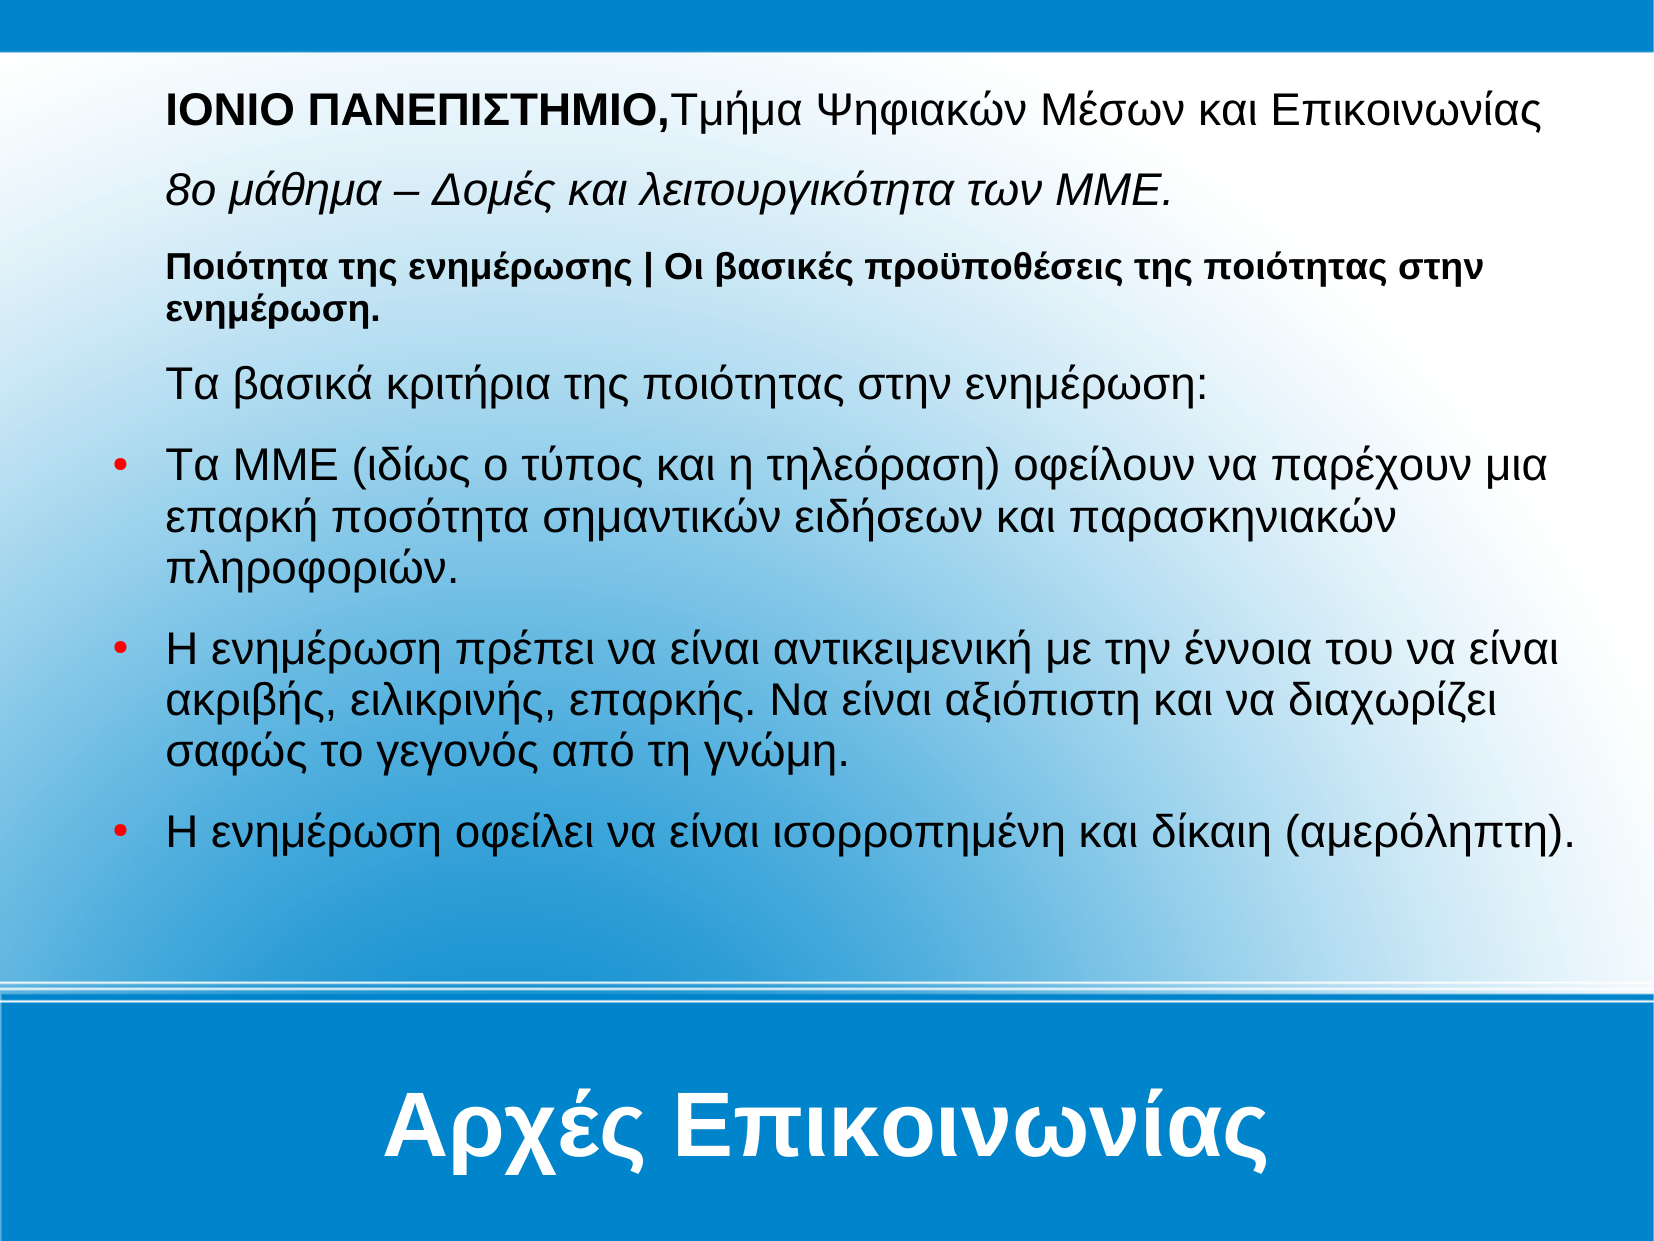

ΙΟΝΙΟ ΠΑΝΕΠΙΣΤΗΜΙΟ,Τμήμα Ψηφιακών Μέσων και Επικοινωνίας
8ο μάθημα – Δομές και λειτουργικότητα των ΜΜΕ.
Ποιότητα της ενημέρωσης | Οι βασικές προϋποθέσεις της ποιότητας στην ενημέρωση.
Τα βασικά κριτήρια της ποιότητας στην ενημέρωση:
Τα ΜΜΕ (ιδίως ο τύπος και η τηλεόραση) οφείλουν να παρέχουν μια επαρκή ποσότητα σημαντικών ειδήσεων και παρασκηνιακών πληροφοριών.
Η ενημέρωση πρέπει να είναι αντικειμενική με την έννοια του να είναι ακριβής, ειλικρινής, επαρκής. Να είναι αξιόπιστη και να διαχωρίζει σαφώς το γεγονός από τη γνώμη.
Η ενημέρωση οφείλει να είναι ισορροπημένη και δίκαιη (αμερόληπτη).
# Αρχές Επικοινωνίας